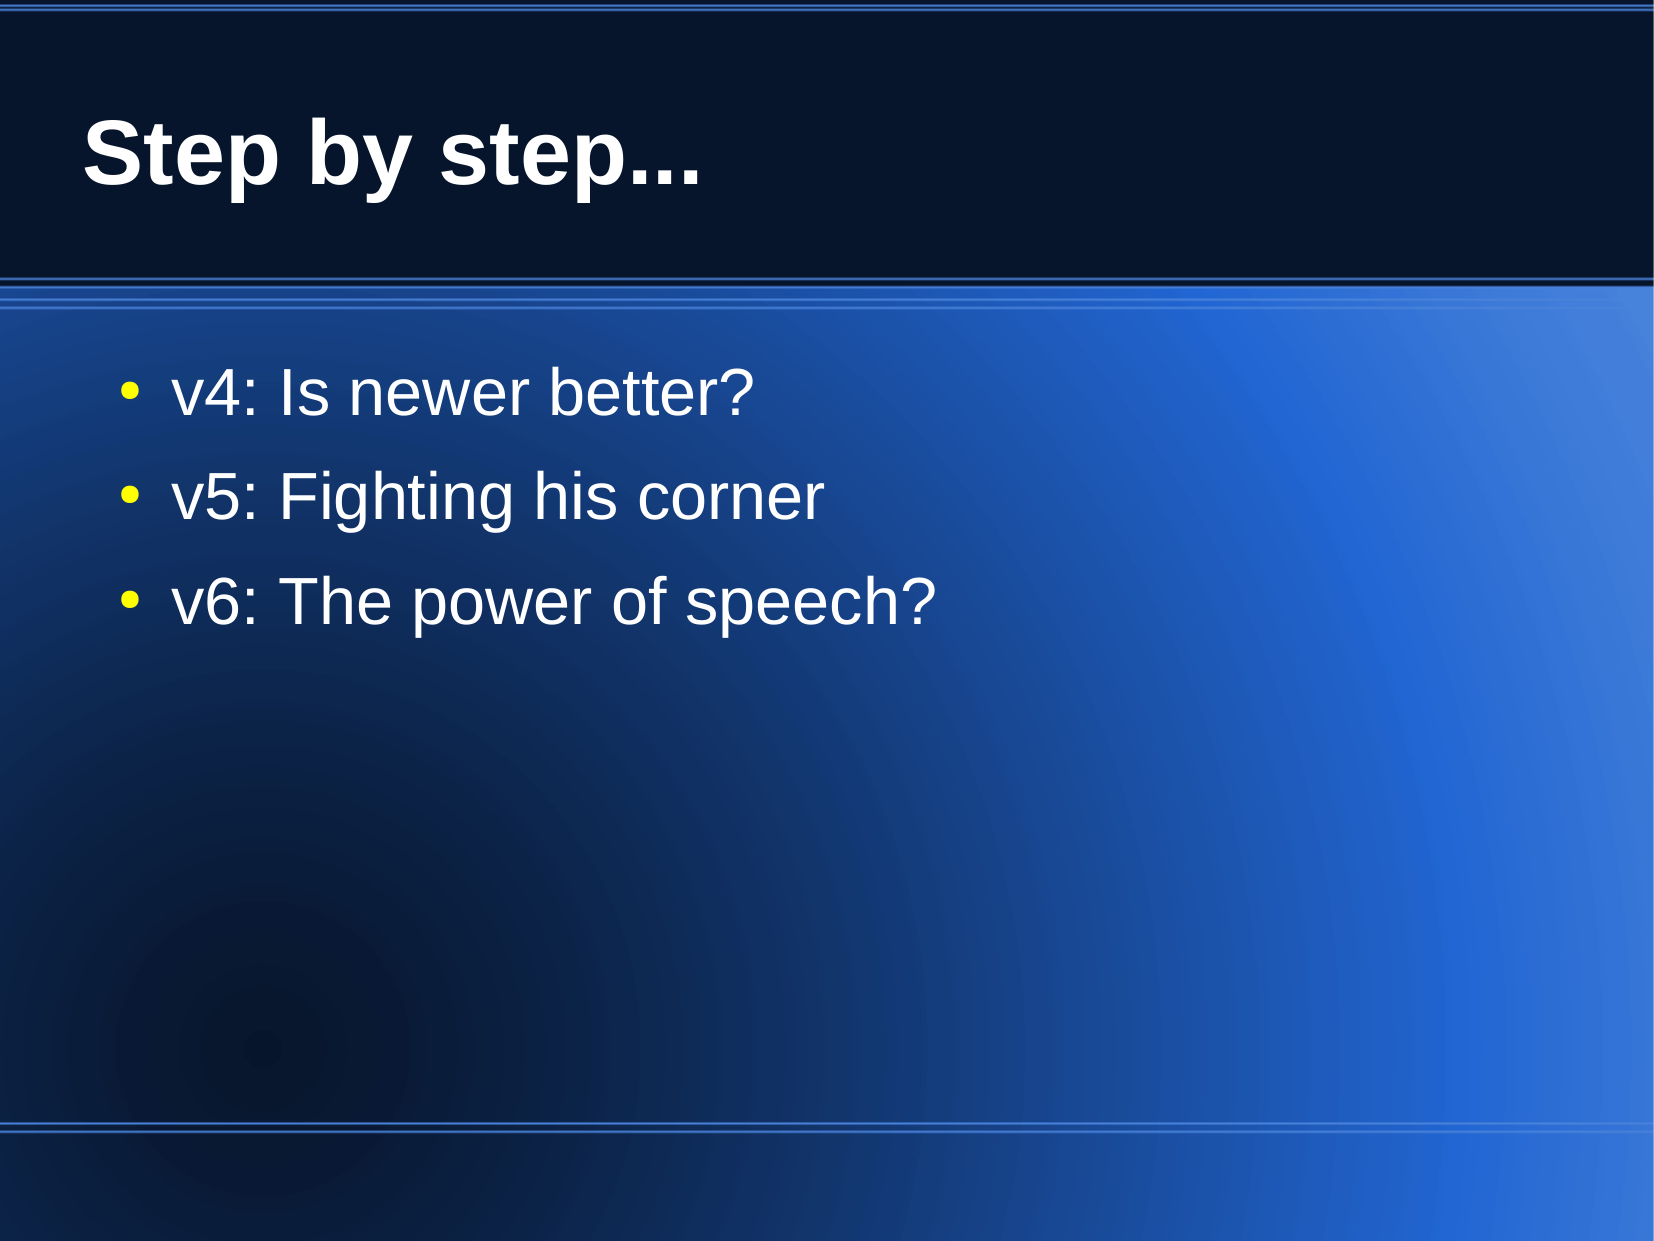

# Step by step...
v4: Is newer better?
v5: Fighting his corner
v6: The power of speech?